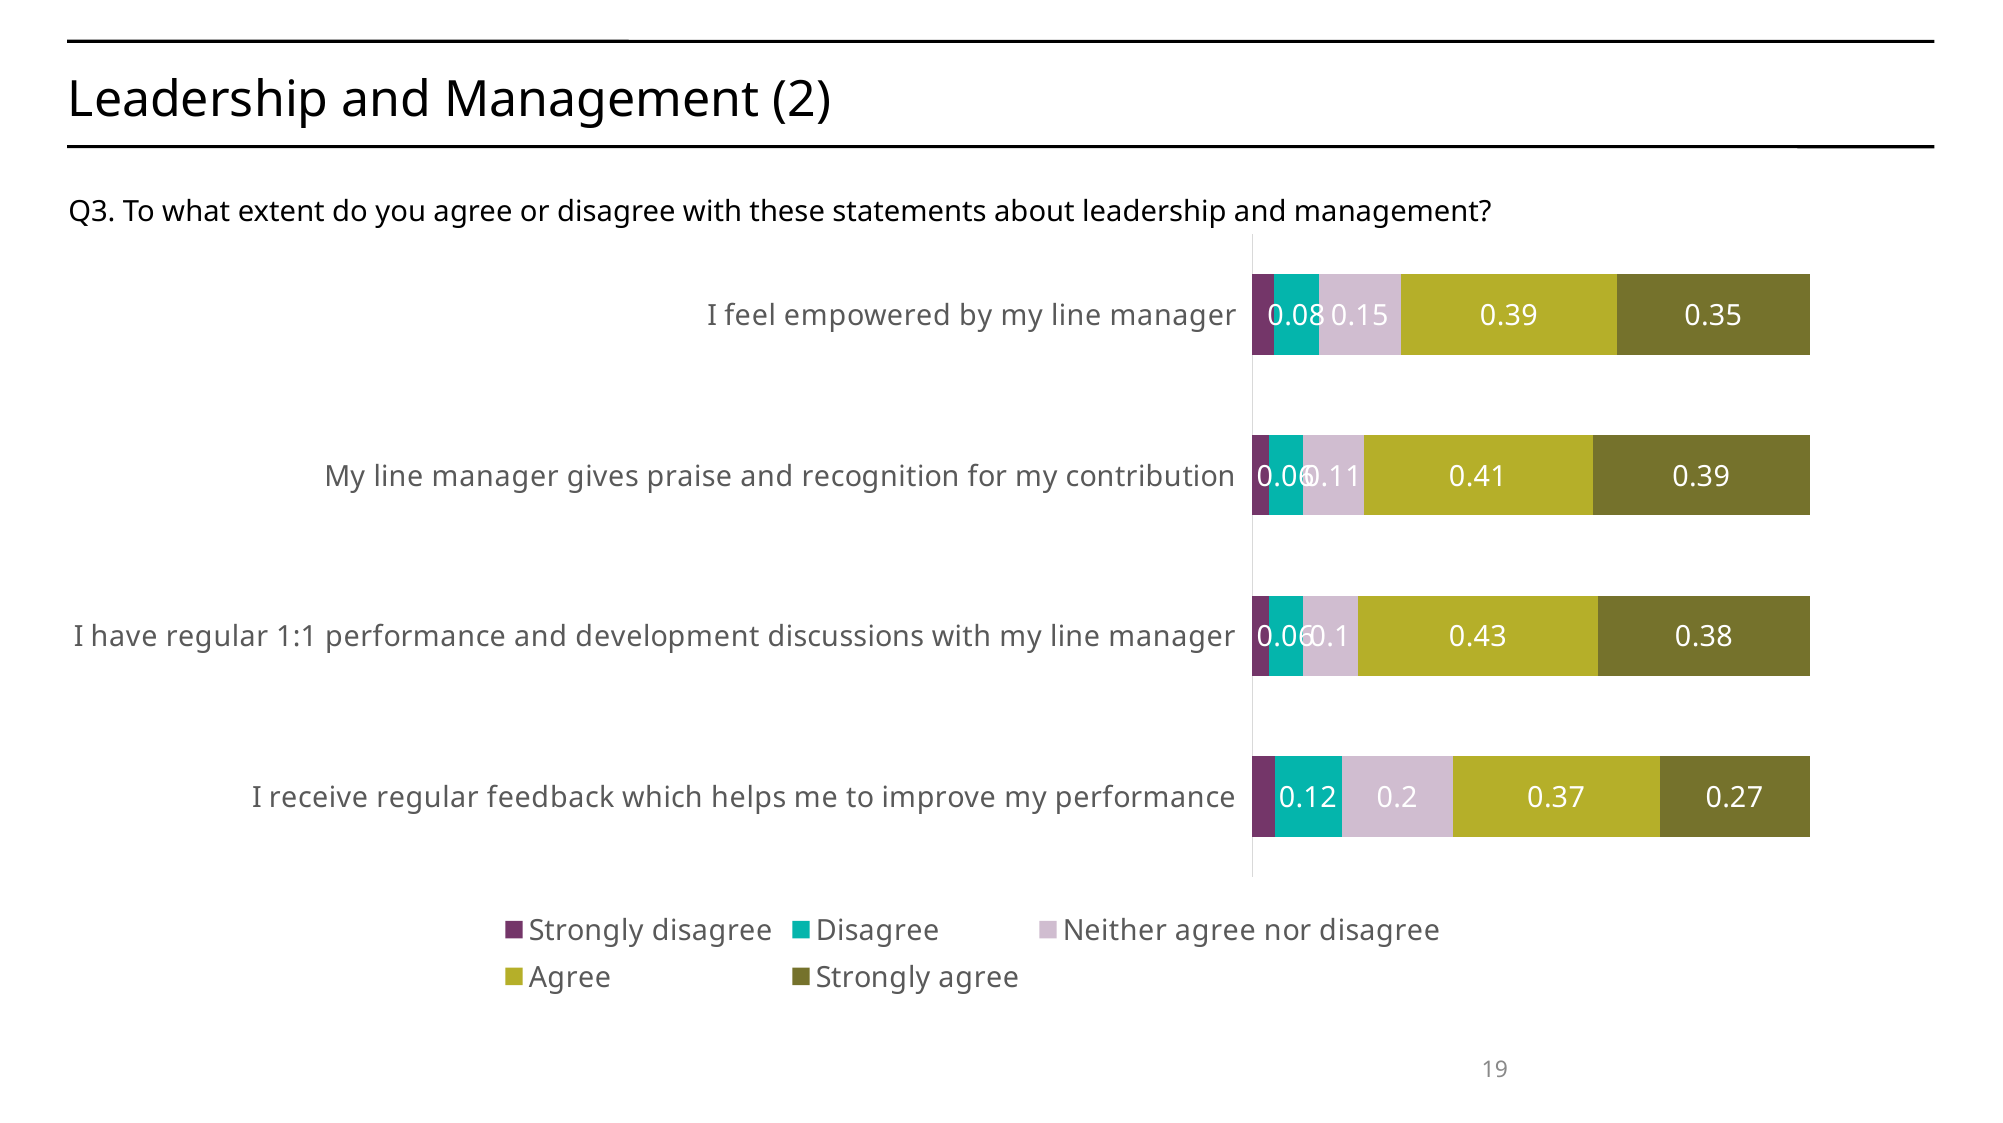

# Leadership and Management (2)
Q3. To what extent do you agree or disagree with these statements about leadership and management?
### Chart
| Category | Strongly disagree | Disagree | Neither agree nor disagree | Agree | Strongly agree |
|---|---|---|---|---|---|
| I feel empowered by my line manager | 0.04 | 0.08 | 0.15 | 0.39 | 0.35 |
| My line manager gives praise and recognition for my contribution | 0.03 | 0.06 | 0.11 | 0.41 | 0.39 |
| I have regular 1:1 performance and development discussions with my line manager | 0.03 | 0.06 | 0.1 | 0.43 | 0.38 |
| I receive regular feedback which helps me to improve my performance | 0.04 | 0.12 | 0.2 | 0.37 | 0.27 |6